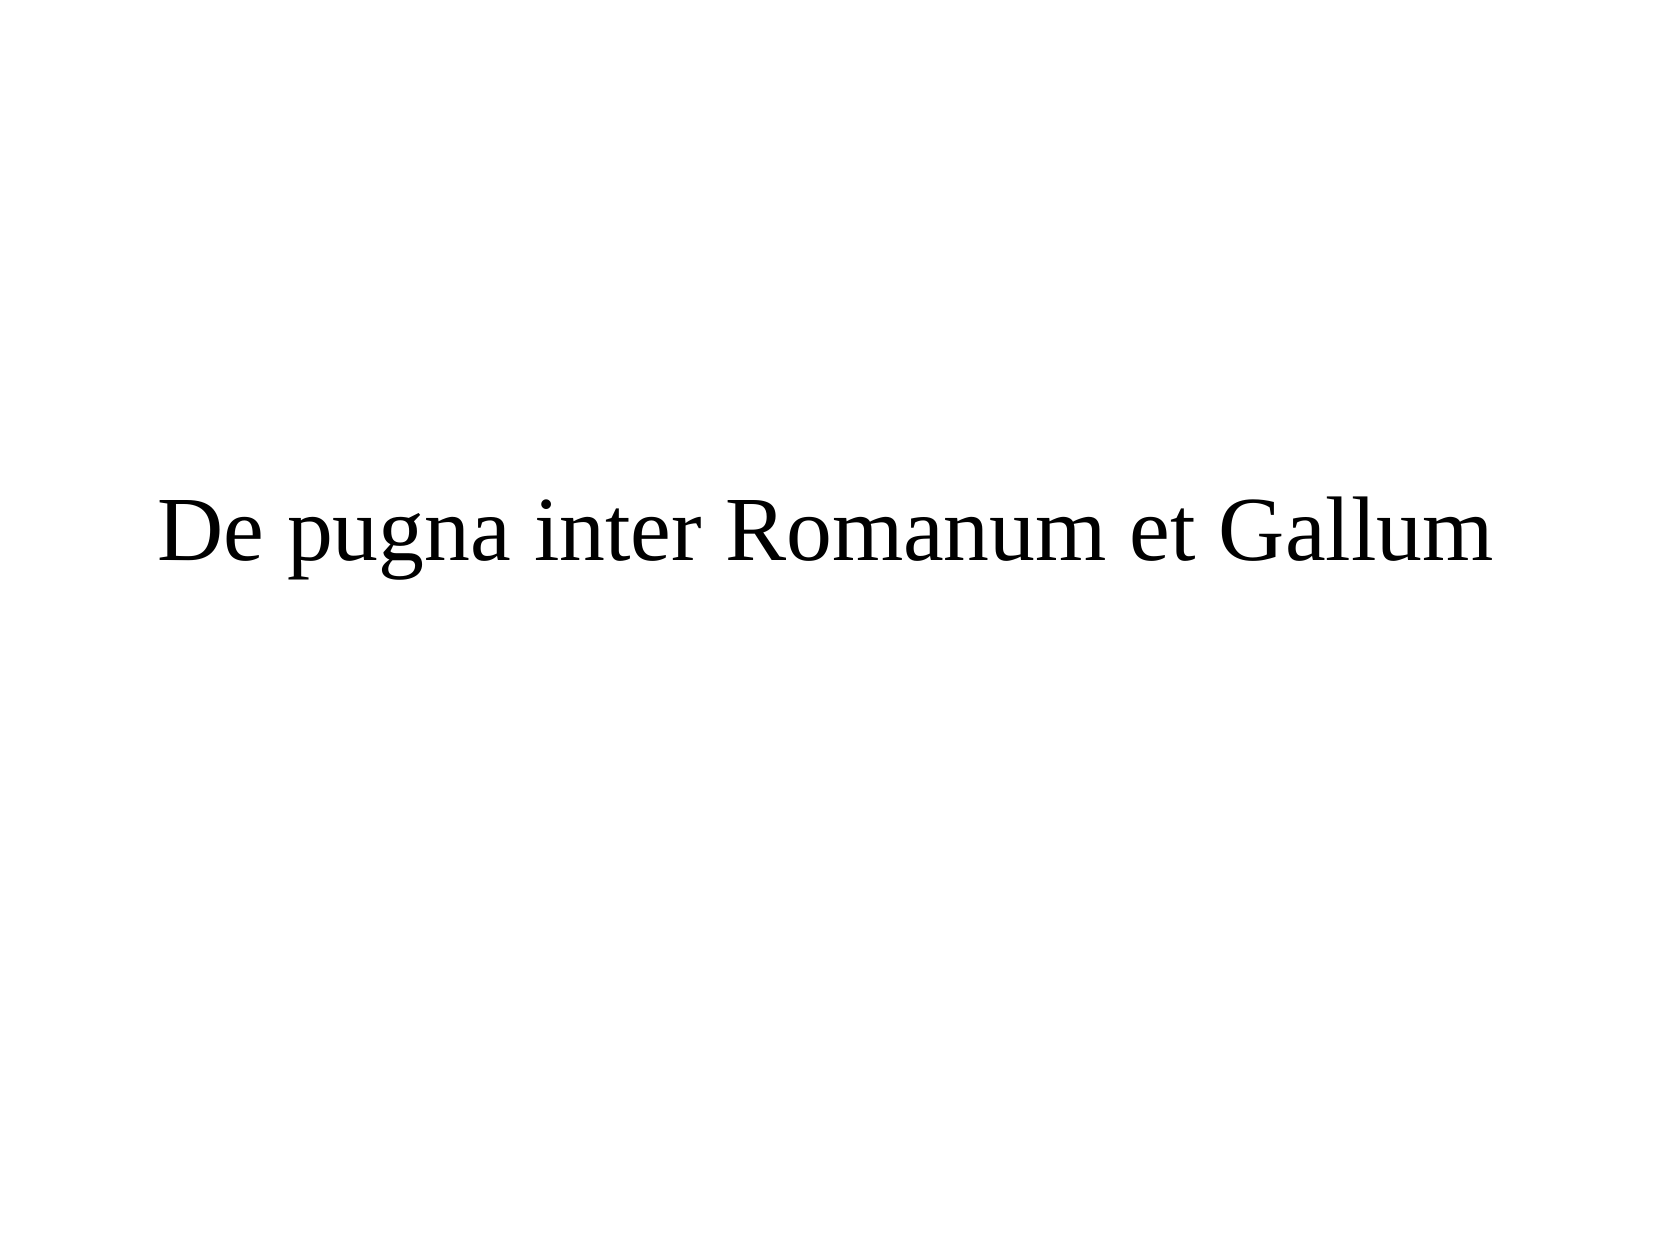

# De pugna inter Romanum et Gallum